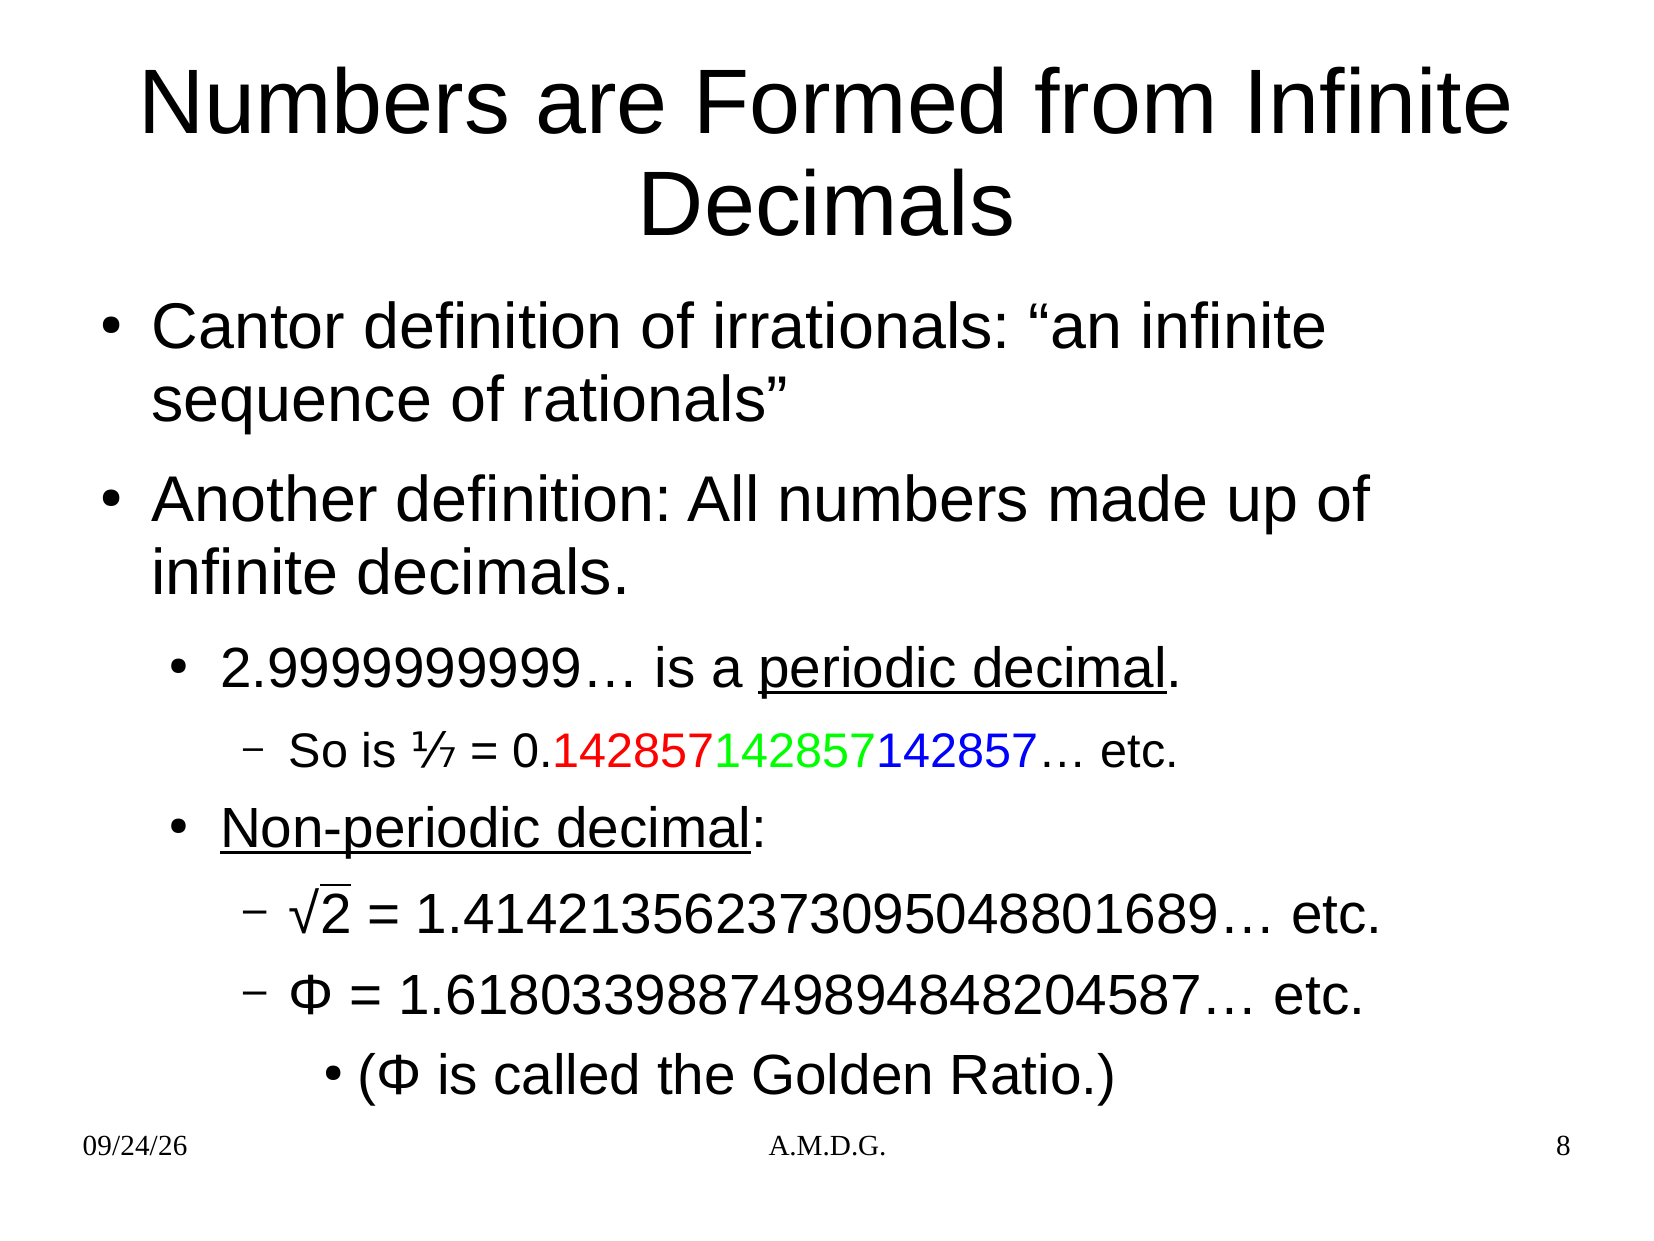

# Numbers are Formed from Infinite Decimals
Cantor definition of irrationals: “an infinite sequence of rationals”
Another definition: All numbers made up of infinite decimals.
2.9999999999… is a periodic decimal.
So is ⅐ = 0.142857142857142857… etc.
Non-periodic decimal:
√2 = 1.414213562373095048801689… etc.
Φ = 1.618033988749894848204587… etc.
(Φ is called the Golden Ratio.)
A.M.D.G.
8